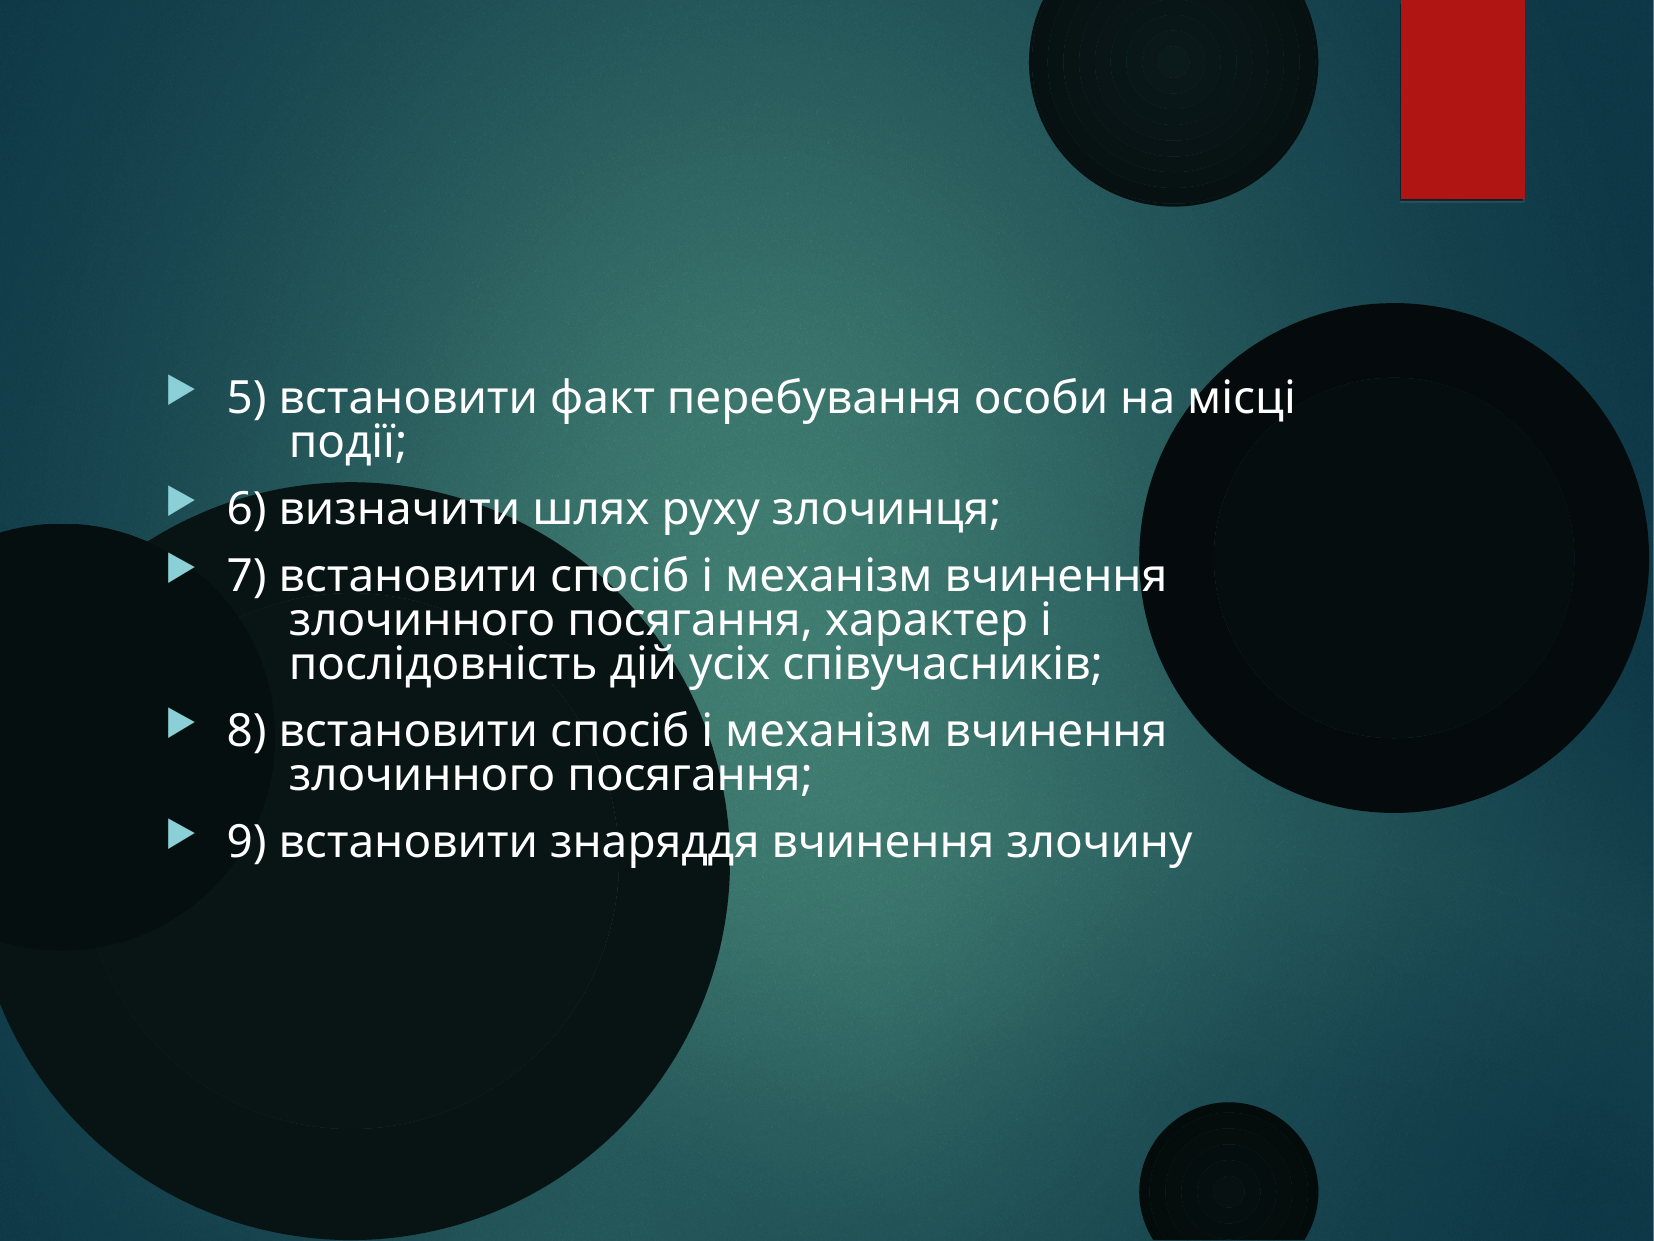

# 5) встановити факт перебування особи на місці події;
6) визначити шлях руху злочинця;
7) встановити спосіб і механізм вчинення злочинного посягання, характер і послідовність дій усіх співучасників;
8) встановити спосіб і механізм вчинення злочинного посягання;
9) встановити знаряддя вчинення злочину